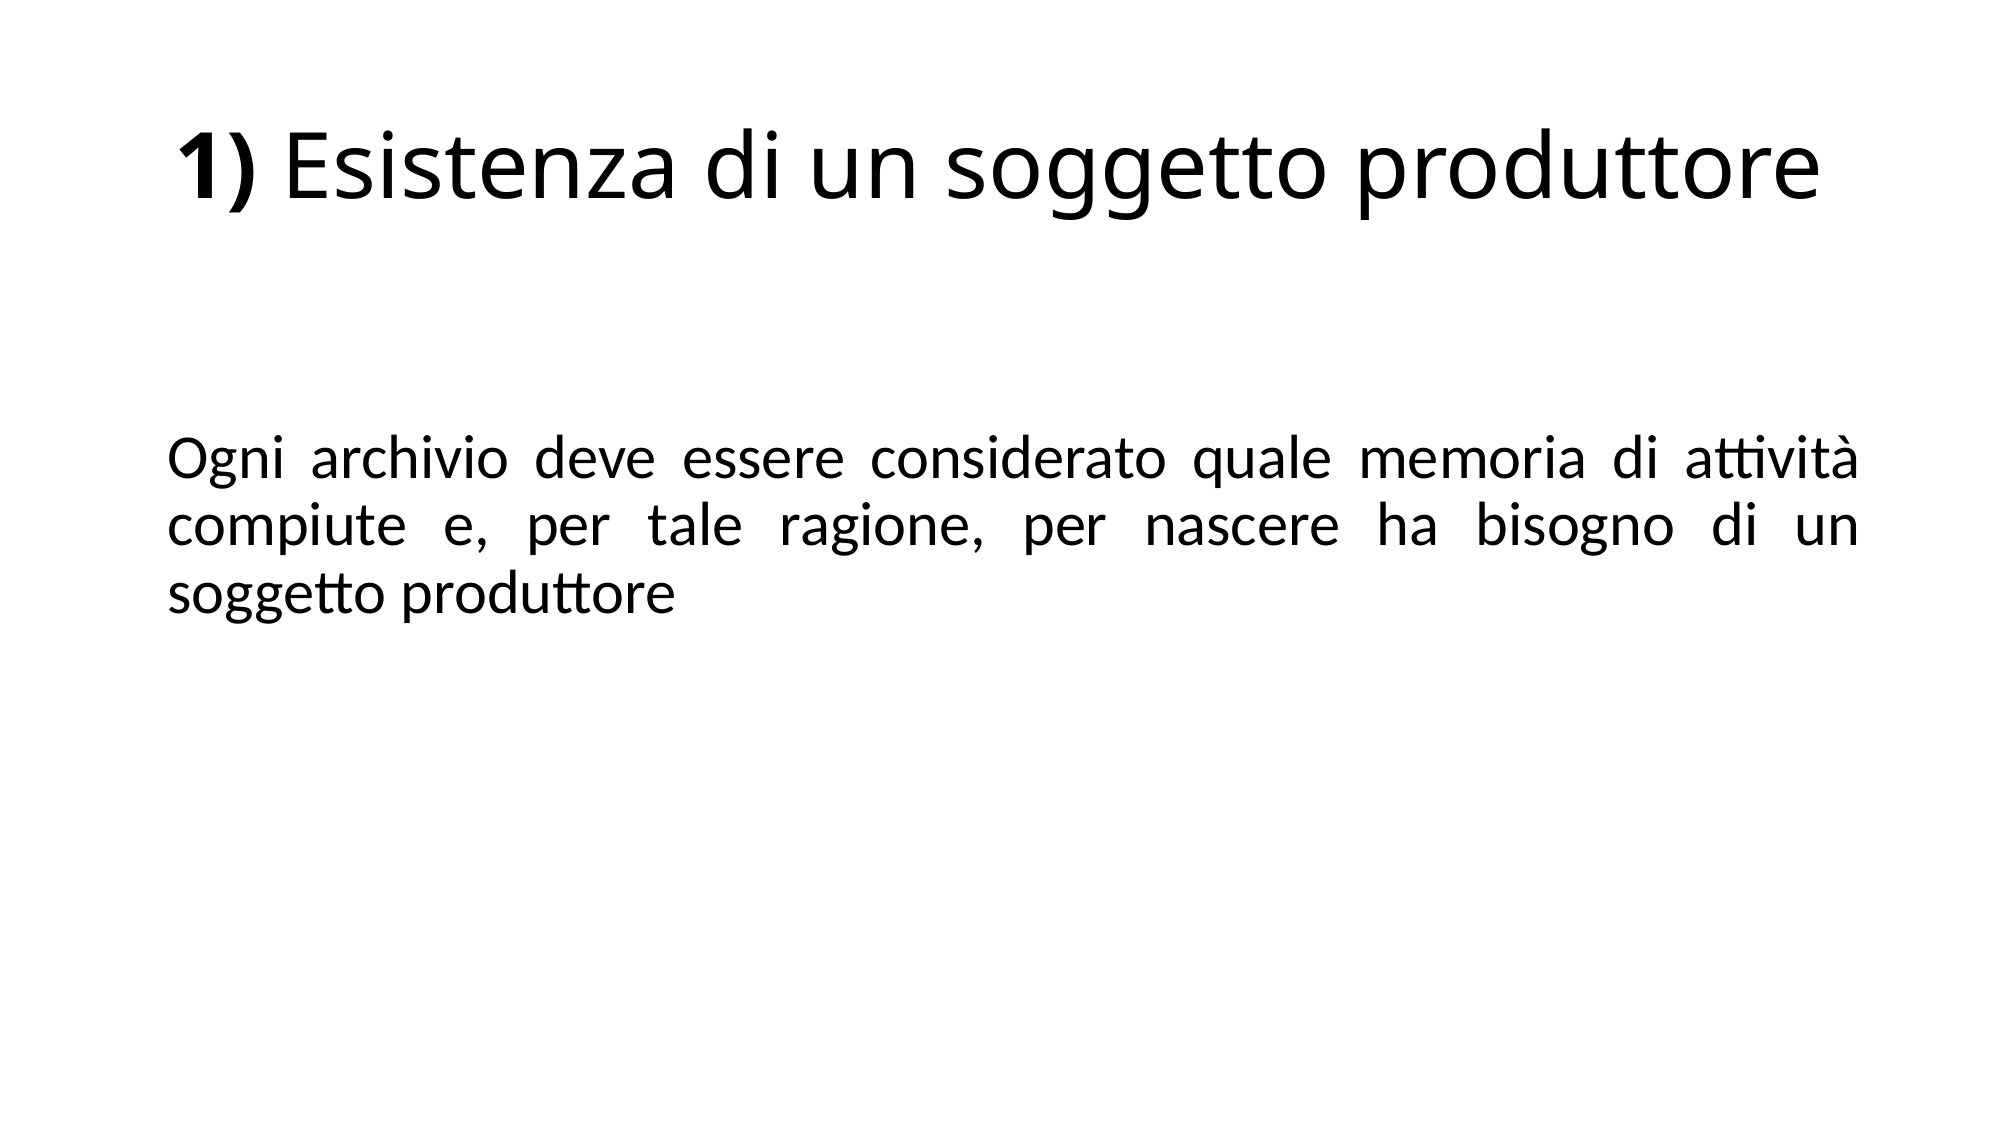

# 1) Esistenza di un soggetto produttore
Ogni archivio deve essere considerato quale memoria di attività compiute e, per tale ragione, per nascere ha bisogno di un soggetto produttore